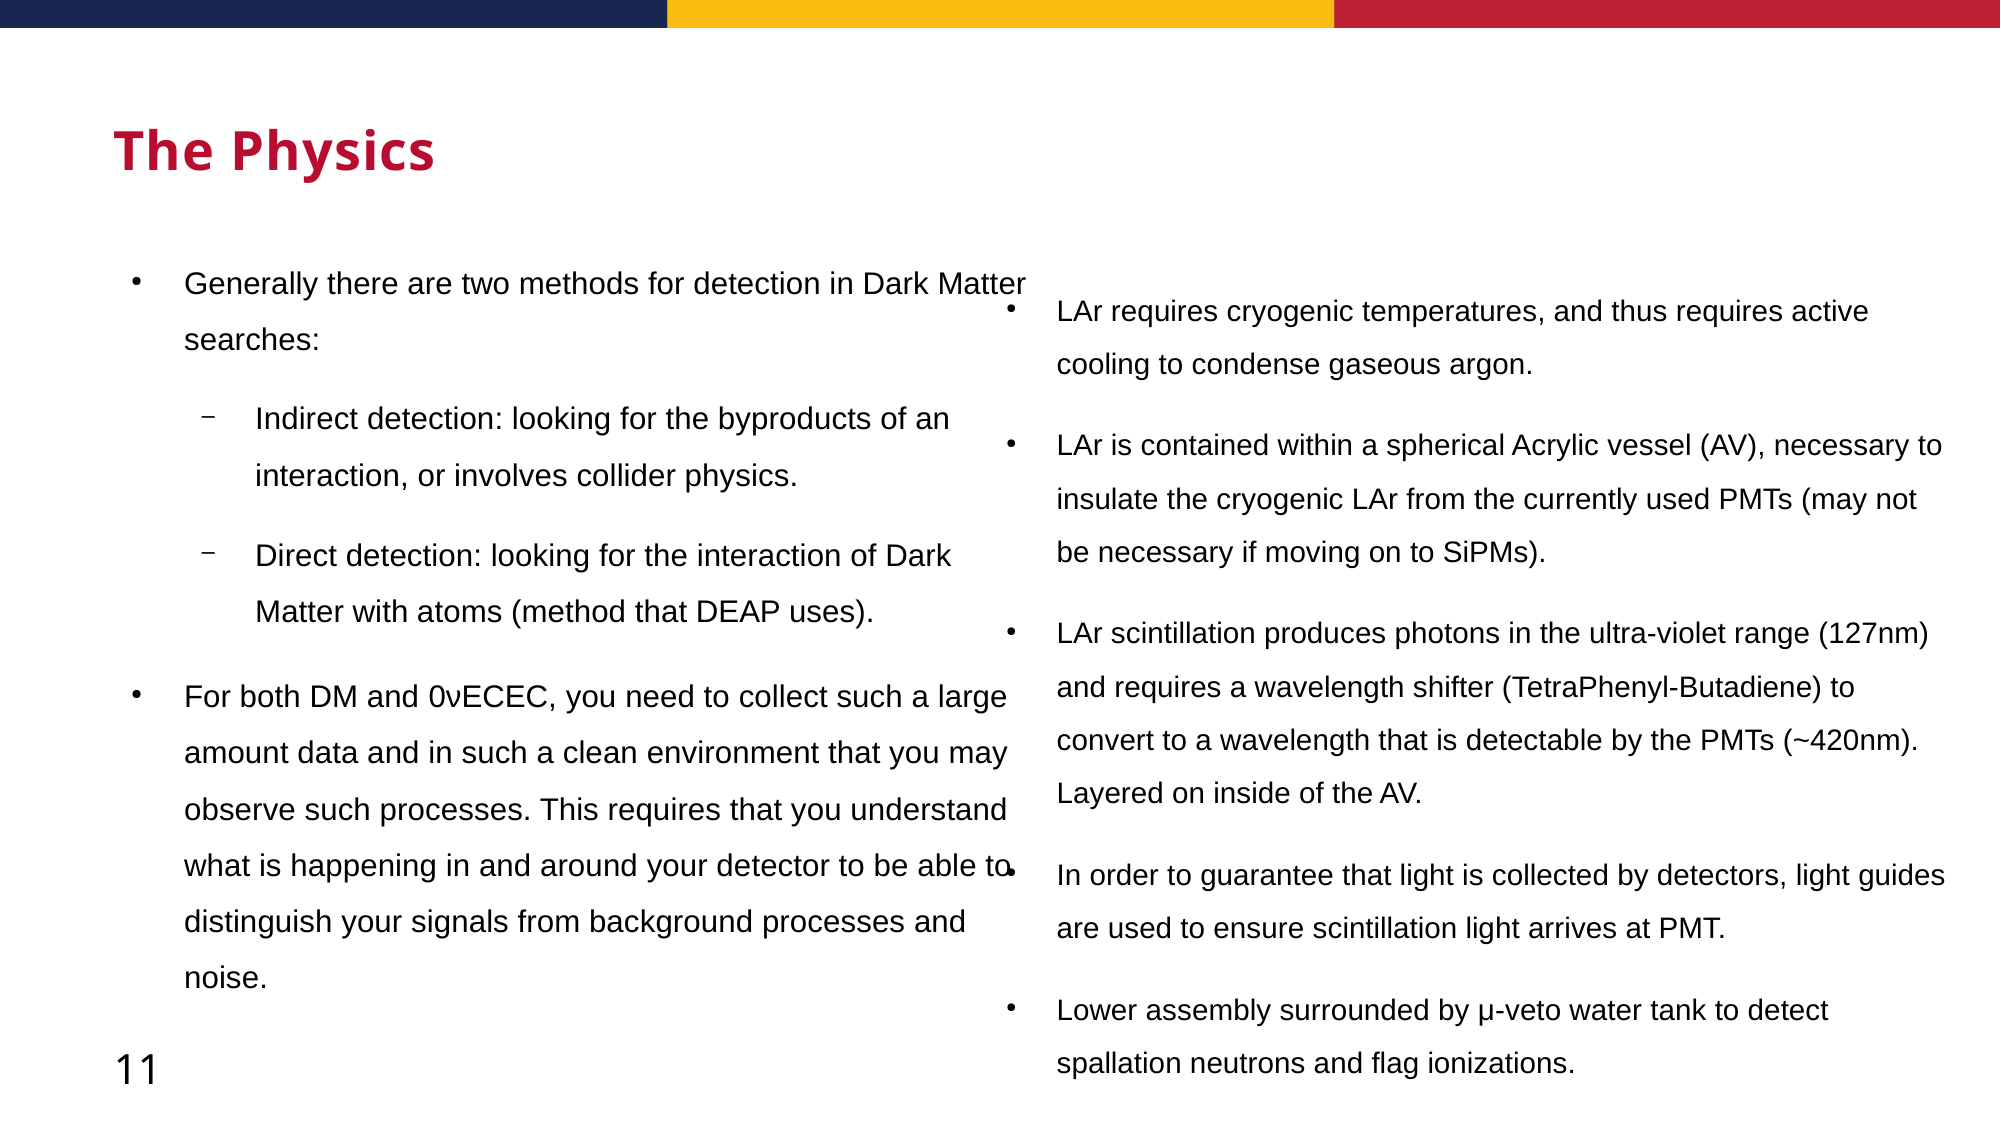

# The Physics
Generally there are two methods for detection in Dark Matter searches:
Indirect detection: looking for the byproducts of an interaction, or involves collider physics.
Direct detection: looking for the interaction of Dark Matter with atoms (method that DEAP uses).
For both DM and 0νECEC, you need to collect such a large amount data and in such a clean environment that you may observe such processes. This requires that you understand what is happening in and around your detector to be able to distinguish your signals from background processes and noise.
LAr requires cryogenic temperatures, and thus requires active cooling to condense gaseous argon.
LAr is contained within a spherical Acrylic vessel (AV), necessary to insulate the cryogenic LAr from the currently used PMTs (may not be necessary if moving on to SiPMs).
LAr scintillation produces photons in the ultra-violet range (127nm) and requires a wavelength shifter (TetraPhenyl-Butadiene) to convert to a wavelength that is detectable by the PMTs (~420nm). Layered on inside of the AV.
In order to guarantee that light is collected by detectors, light guides are used to ensure scintillation light arrives at PMT.
Lower assembly surrounded by μ-veto water tank to detect spallation neutrons and flag ionizations.